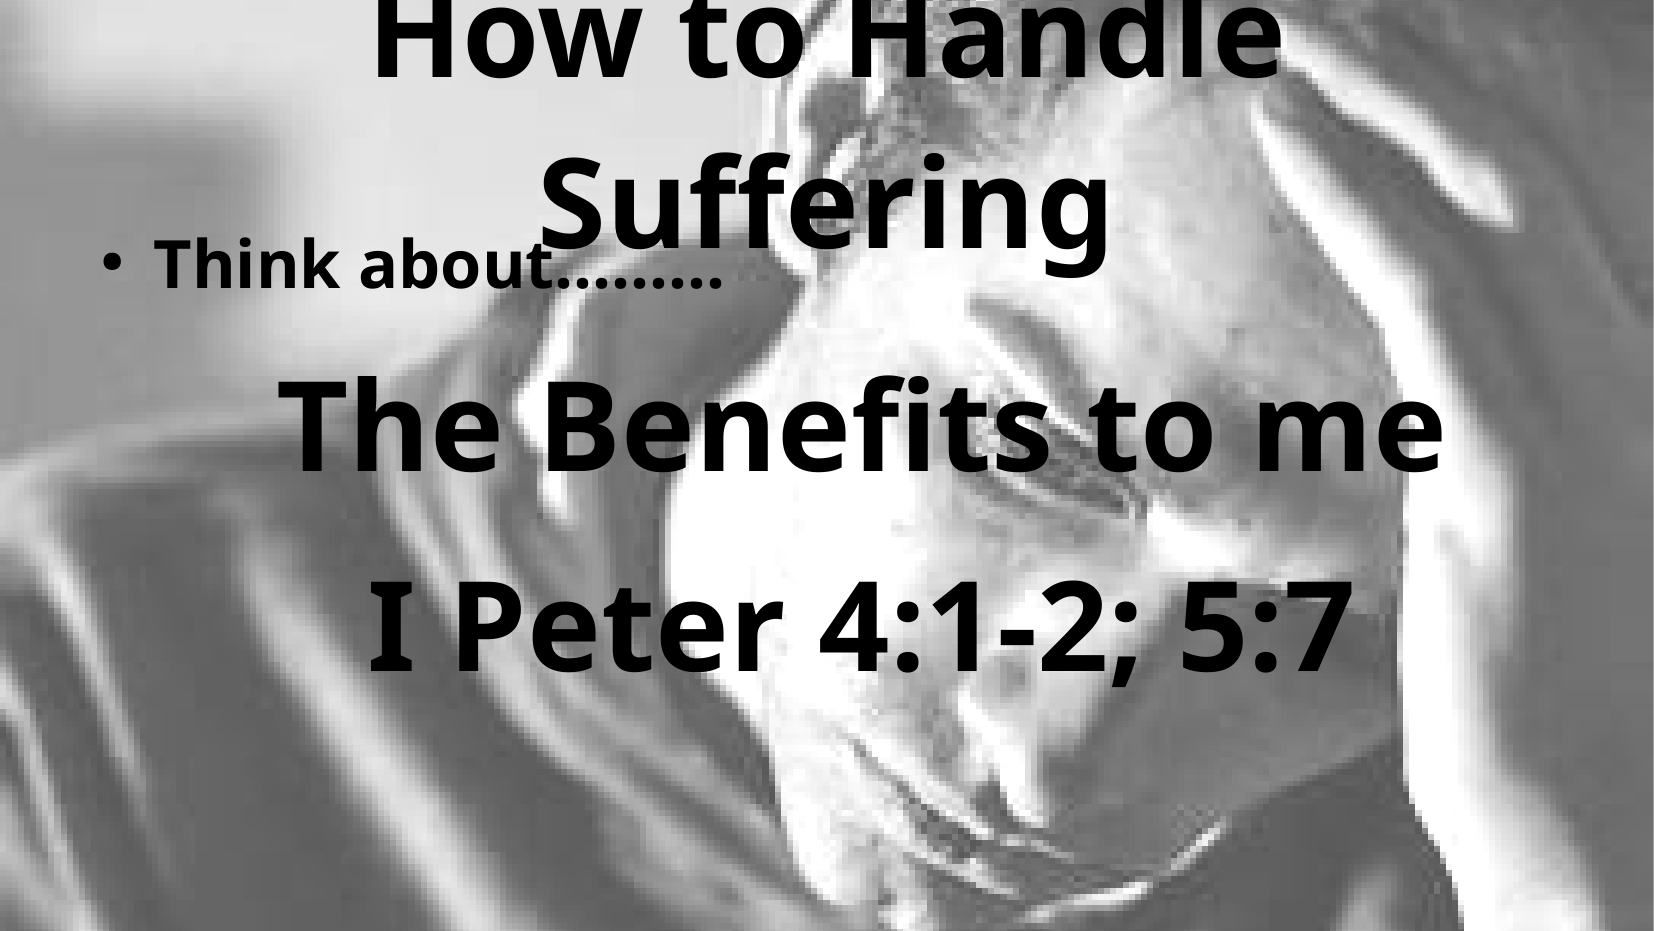

# How to Handle Suffering
Think about………
The Benefits to me
I Peter 4:1-2; 5:7